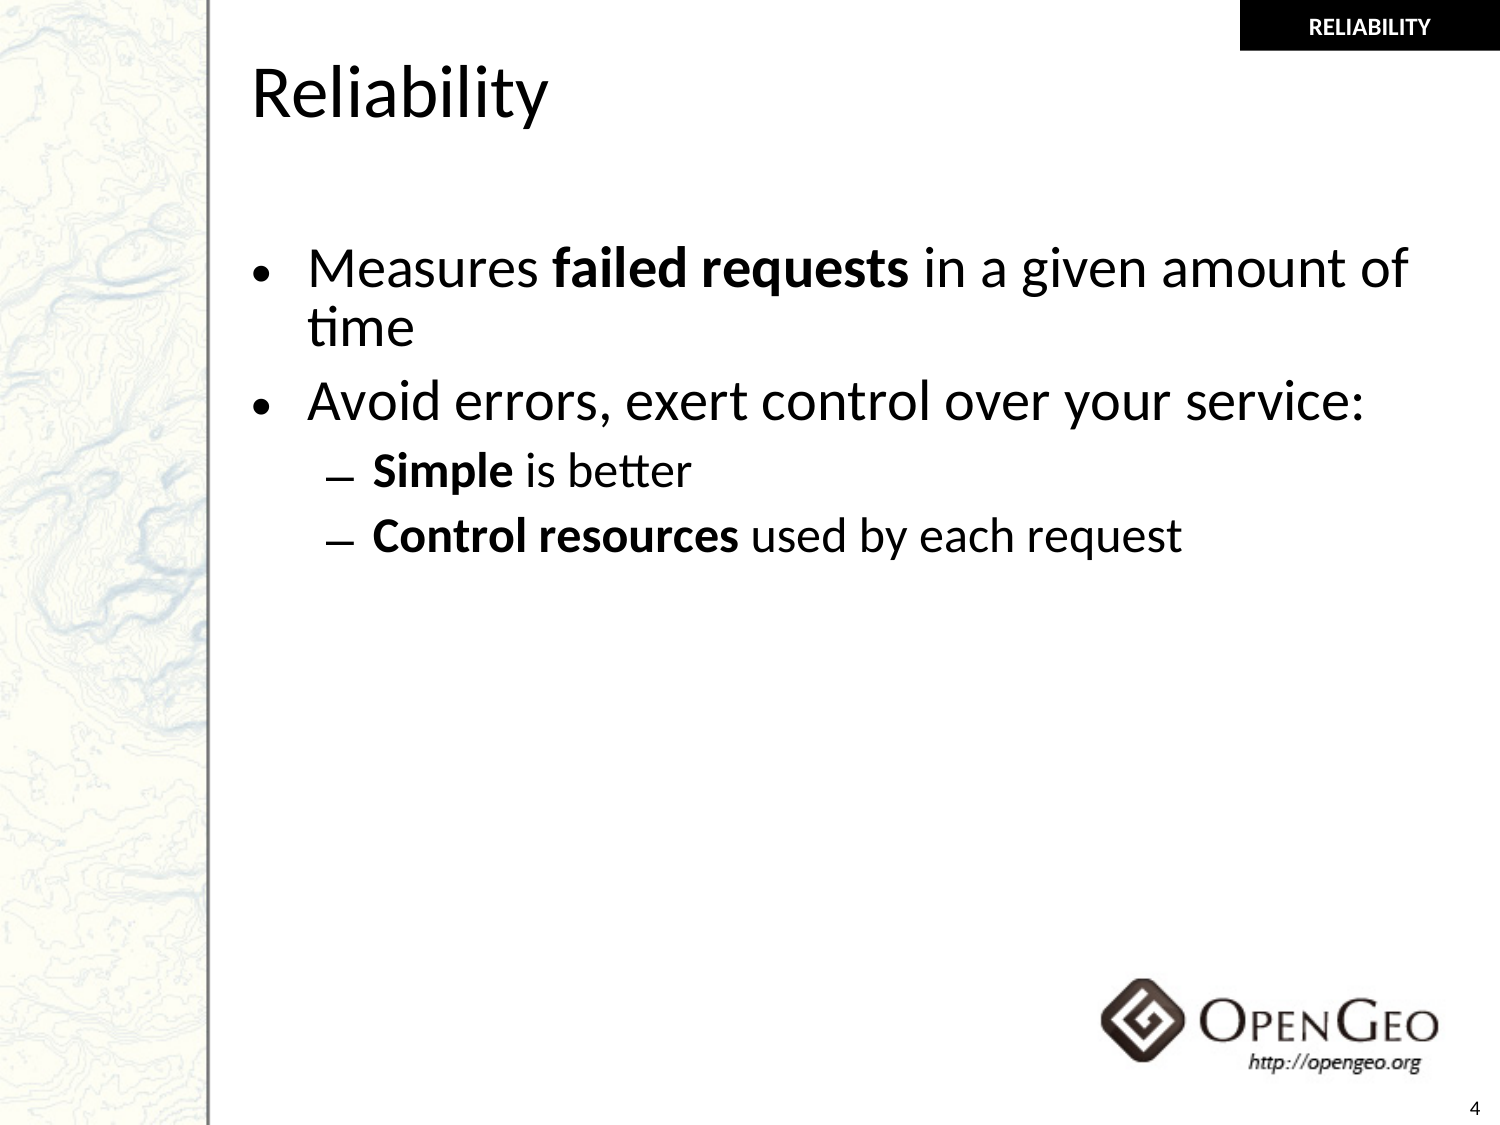

RELIABILITY
# Reliability
Measures failed requests in a given amount of time
Avoid errors, exert control over your service:
Simple is better
Control resources used by each request